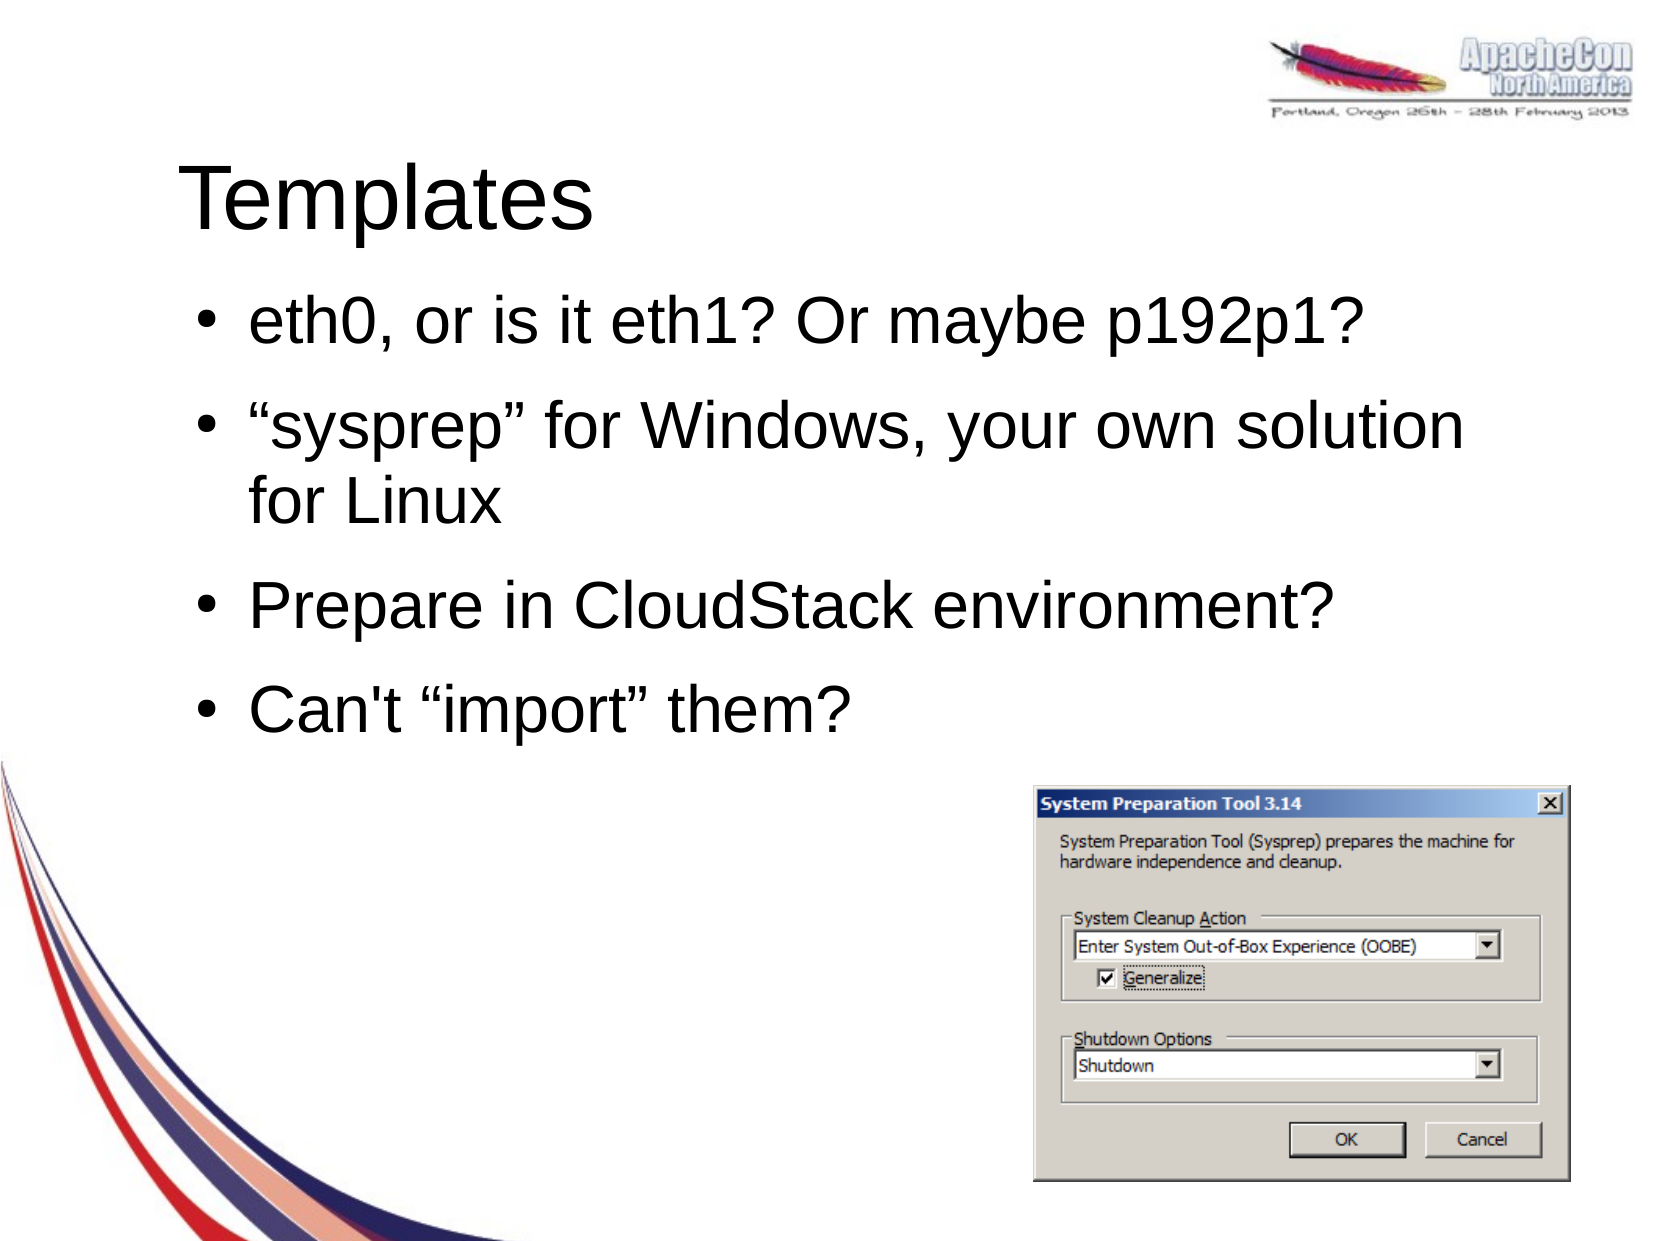

# Templates
eth0, or is it eth1? Or maybe p192p1?
“sysprep” for Windows, your own solution for Linux
Prepare in CloudStack environment?
Can't “import” them?